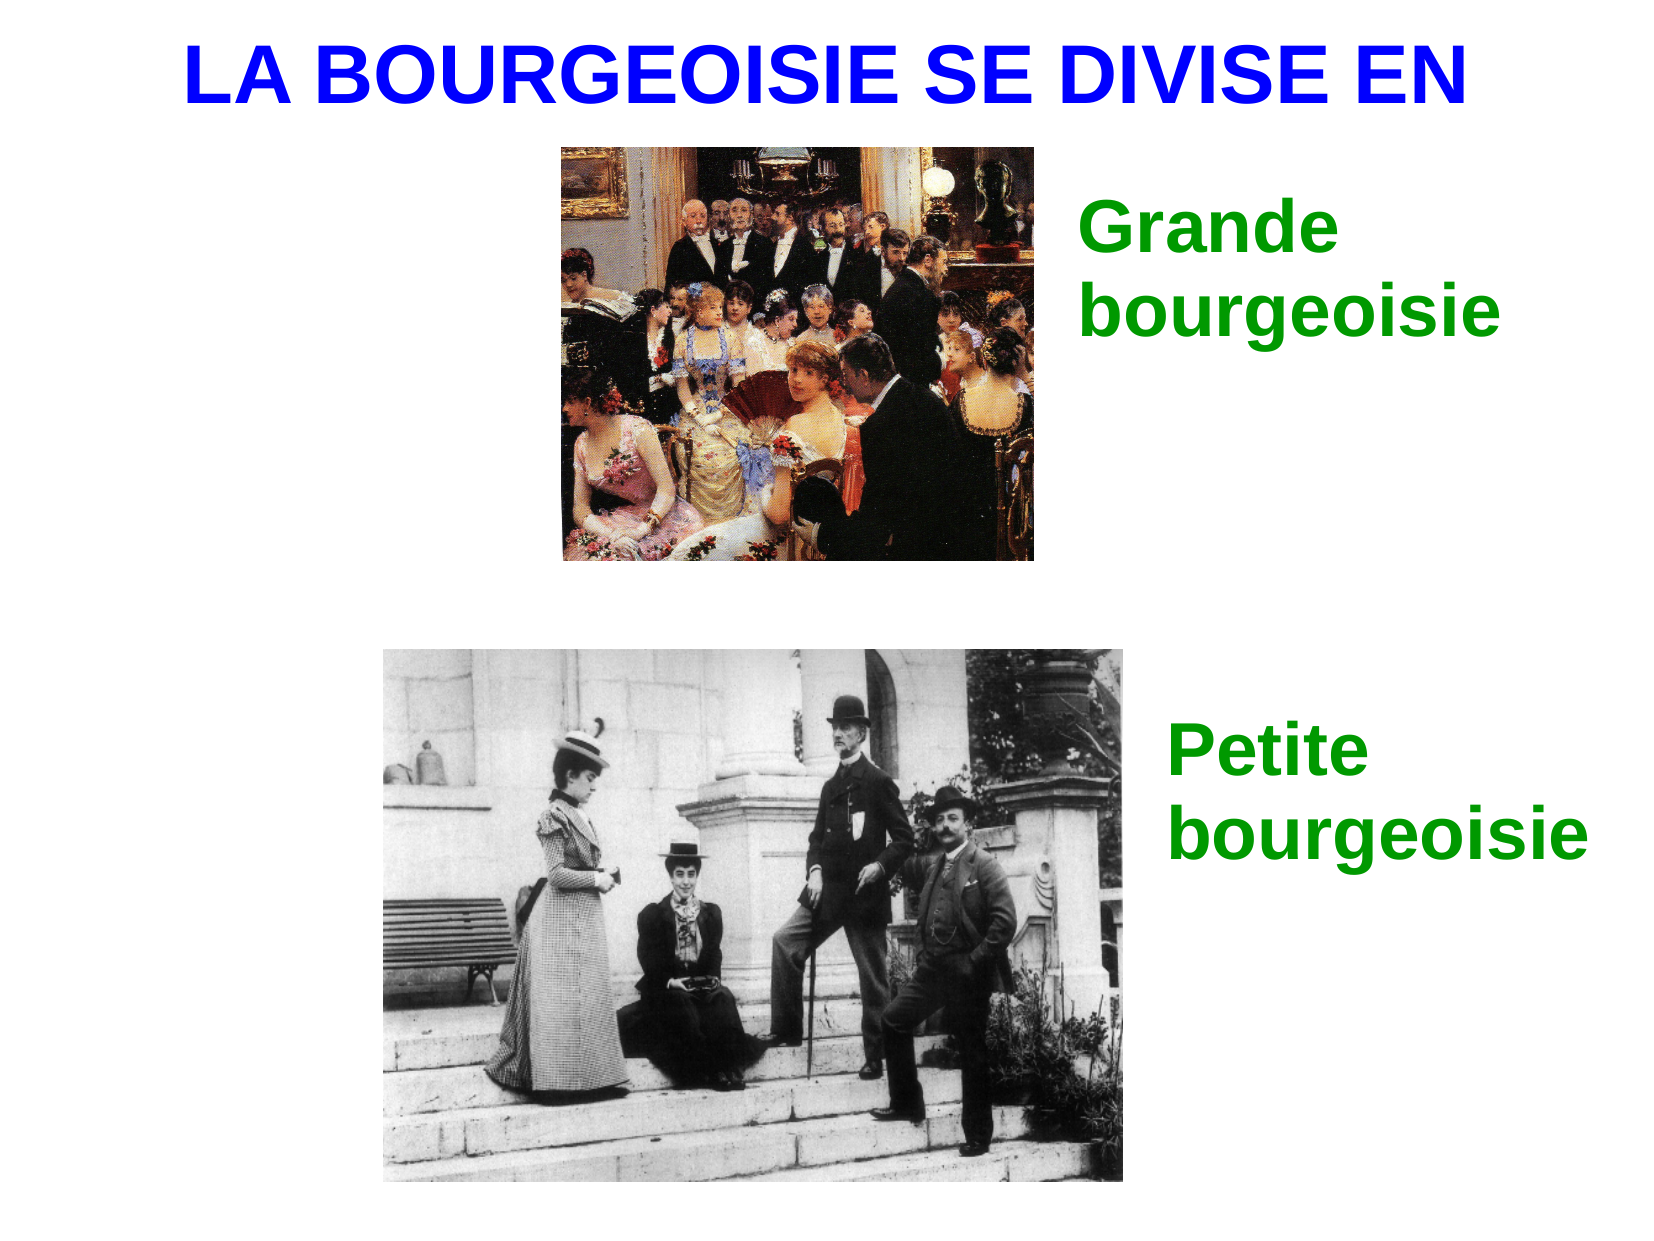

# LA BOURGEOISIE SE DIVISE EN
Grande bourgeoisie
Petite
bourgeoisie